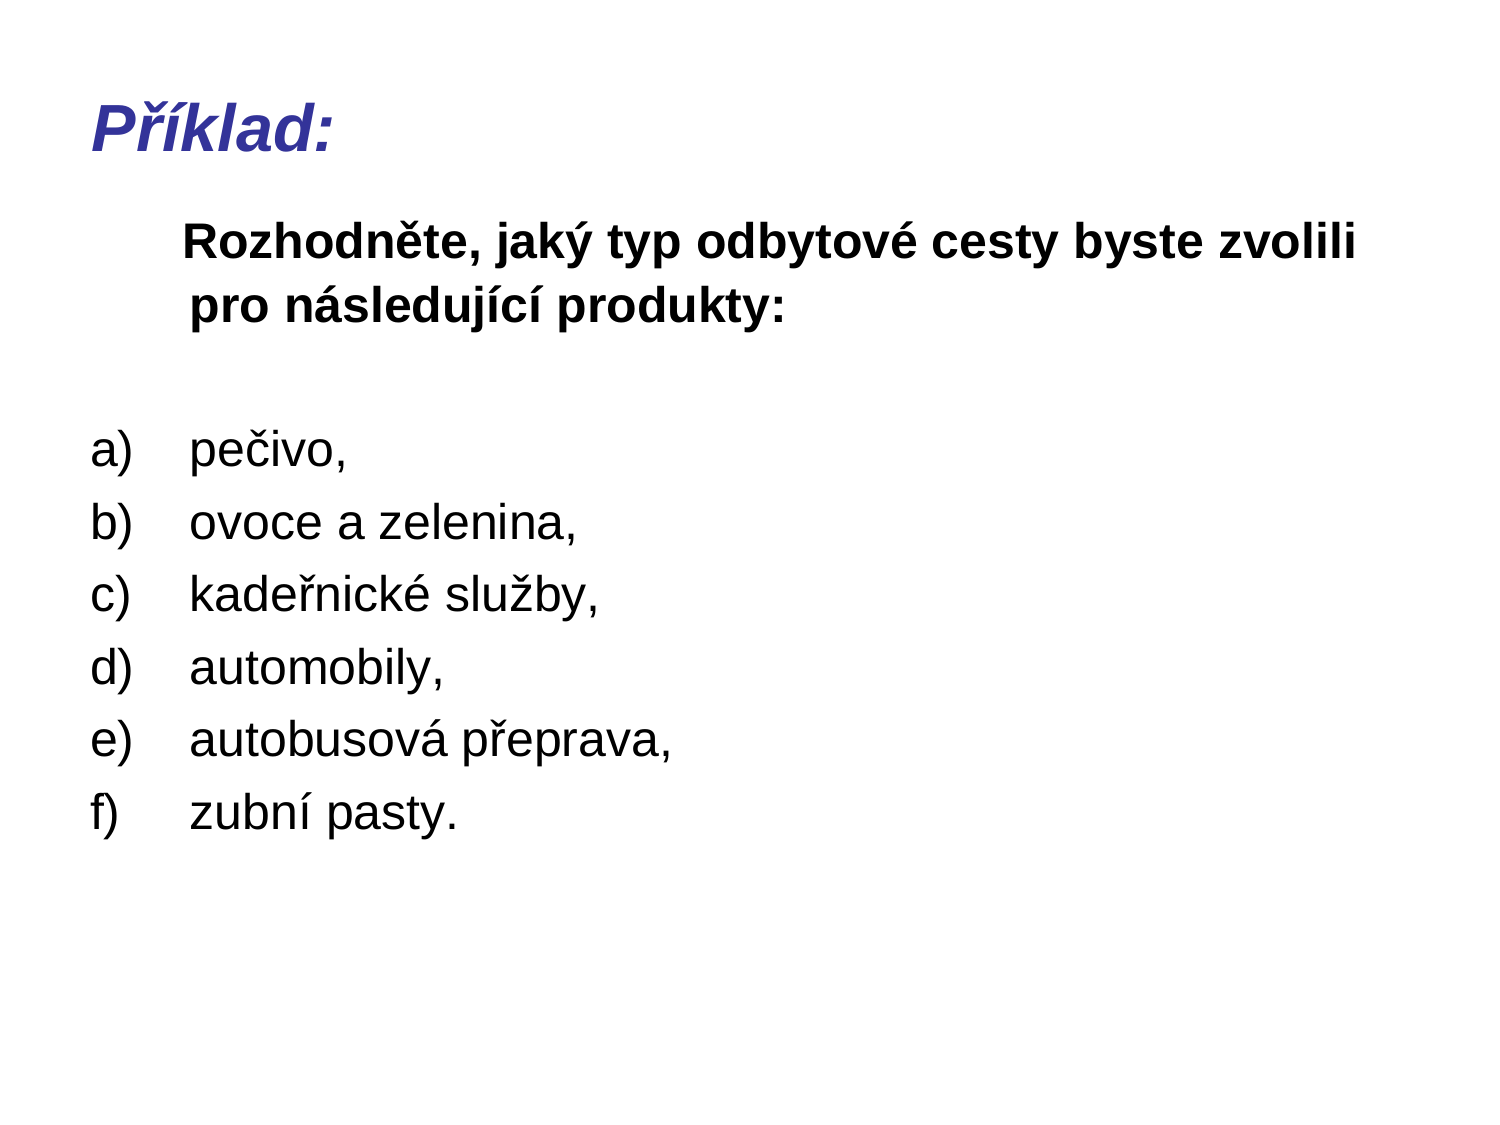

# Příklad:
 Rozhodněte, jaký typ odbytové cesty byste zvolili pro následující produkty:
pečivo,
ovoce a zelenina,
kadeřnické služby,
automobily,
autobusová přeprava,
zubní pasty.